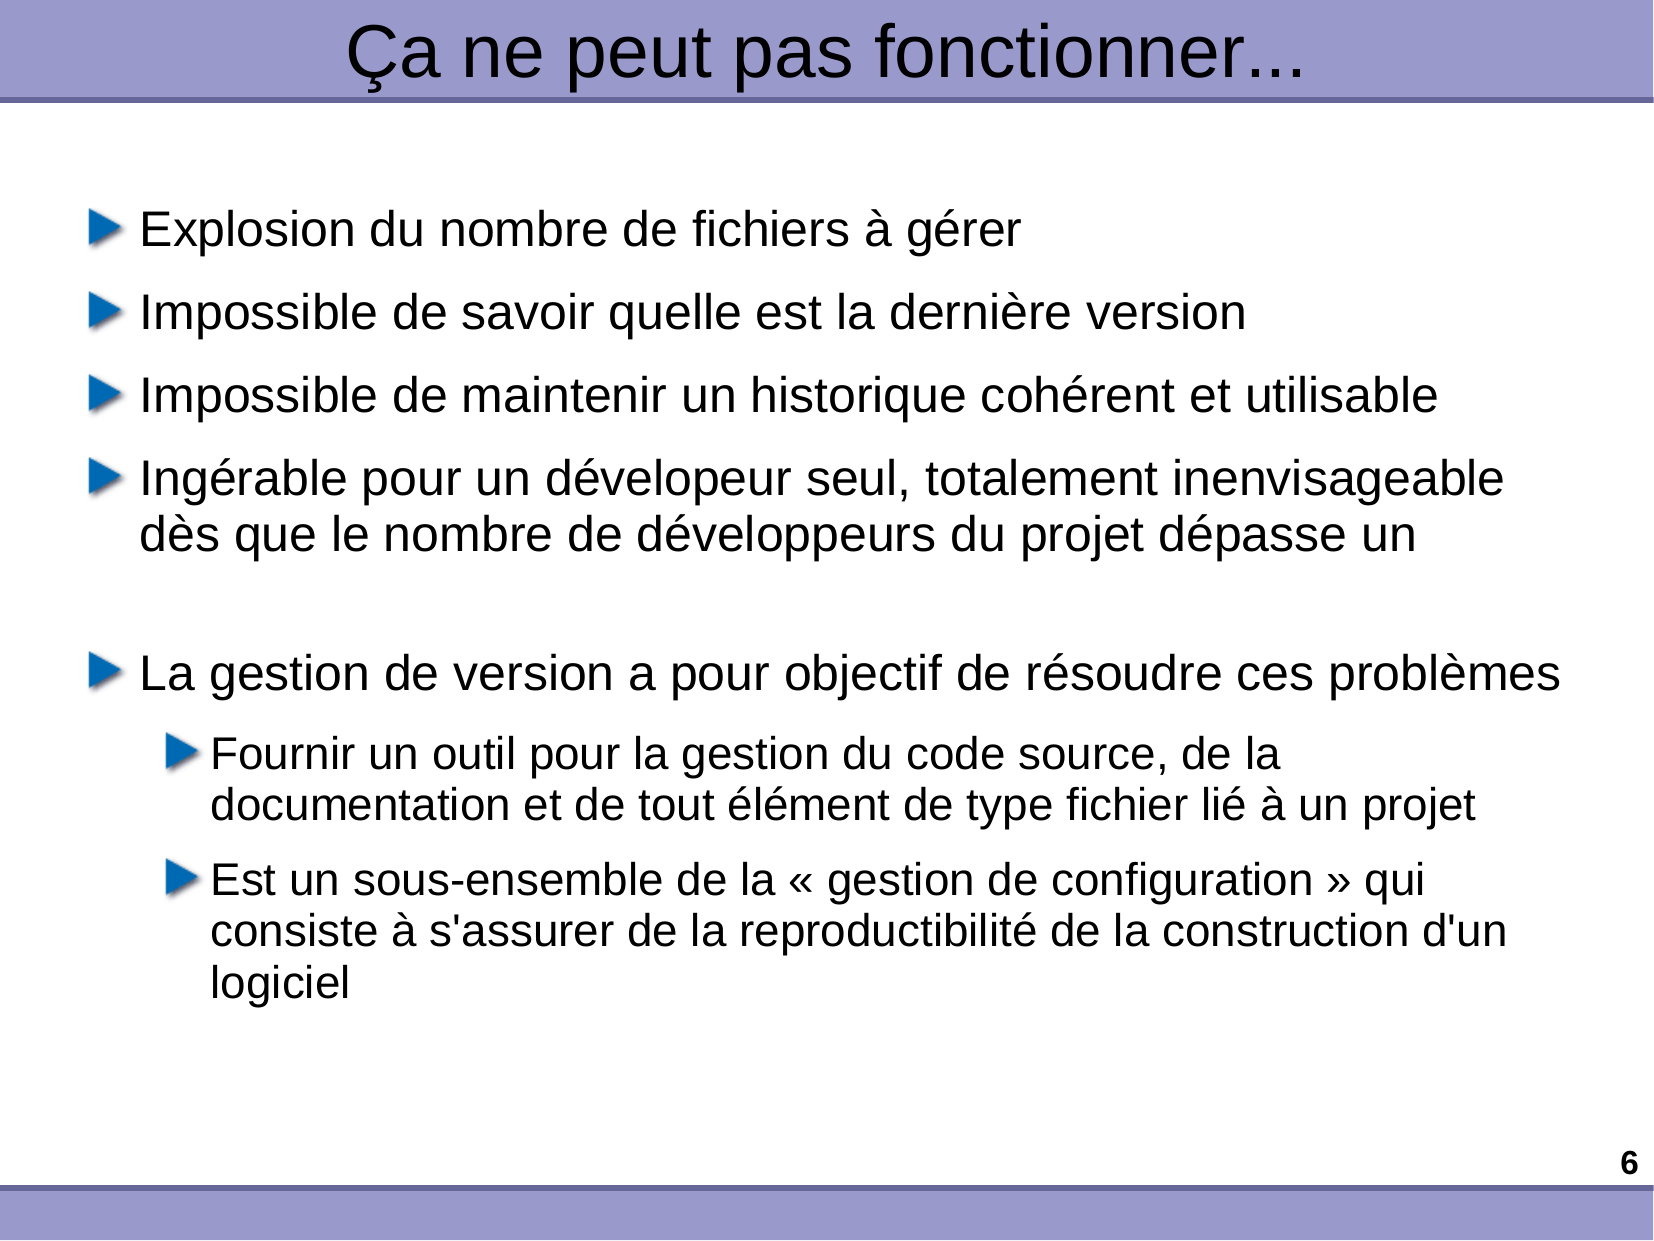

# Ça ne peut pas fonctionner...
Explosion du nombre de fichiers à gérer
Impossible de savoir quelle est la dernière version
Impossible de maintenir un historique cohérent et utilisable
Ingérable pour un dévelopeur seul, totalement inenvisageable dès que le nombre de développeurs du projet dépasse un
La gestion de version a pour objectif de résoudre ces problèmes
Fournir un outil pour la gestion du code source, de la documentation et de tout élément de type fichier lié à un projet
Est un sous-ensemble de la « gestion de configuration » qui consiste à s'assurer de la reproductibilité de la construction d'un logiciel